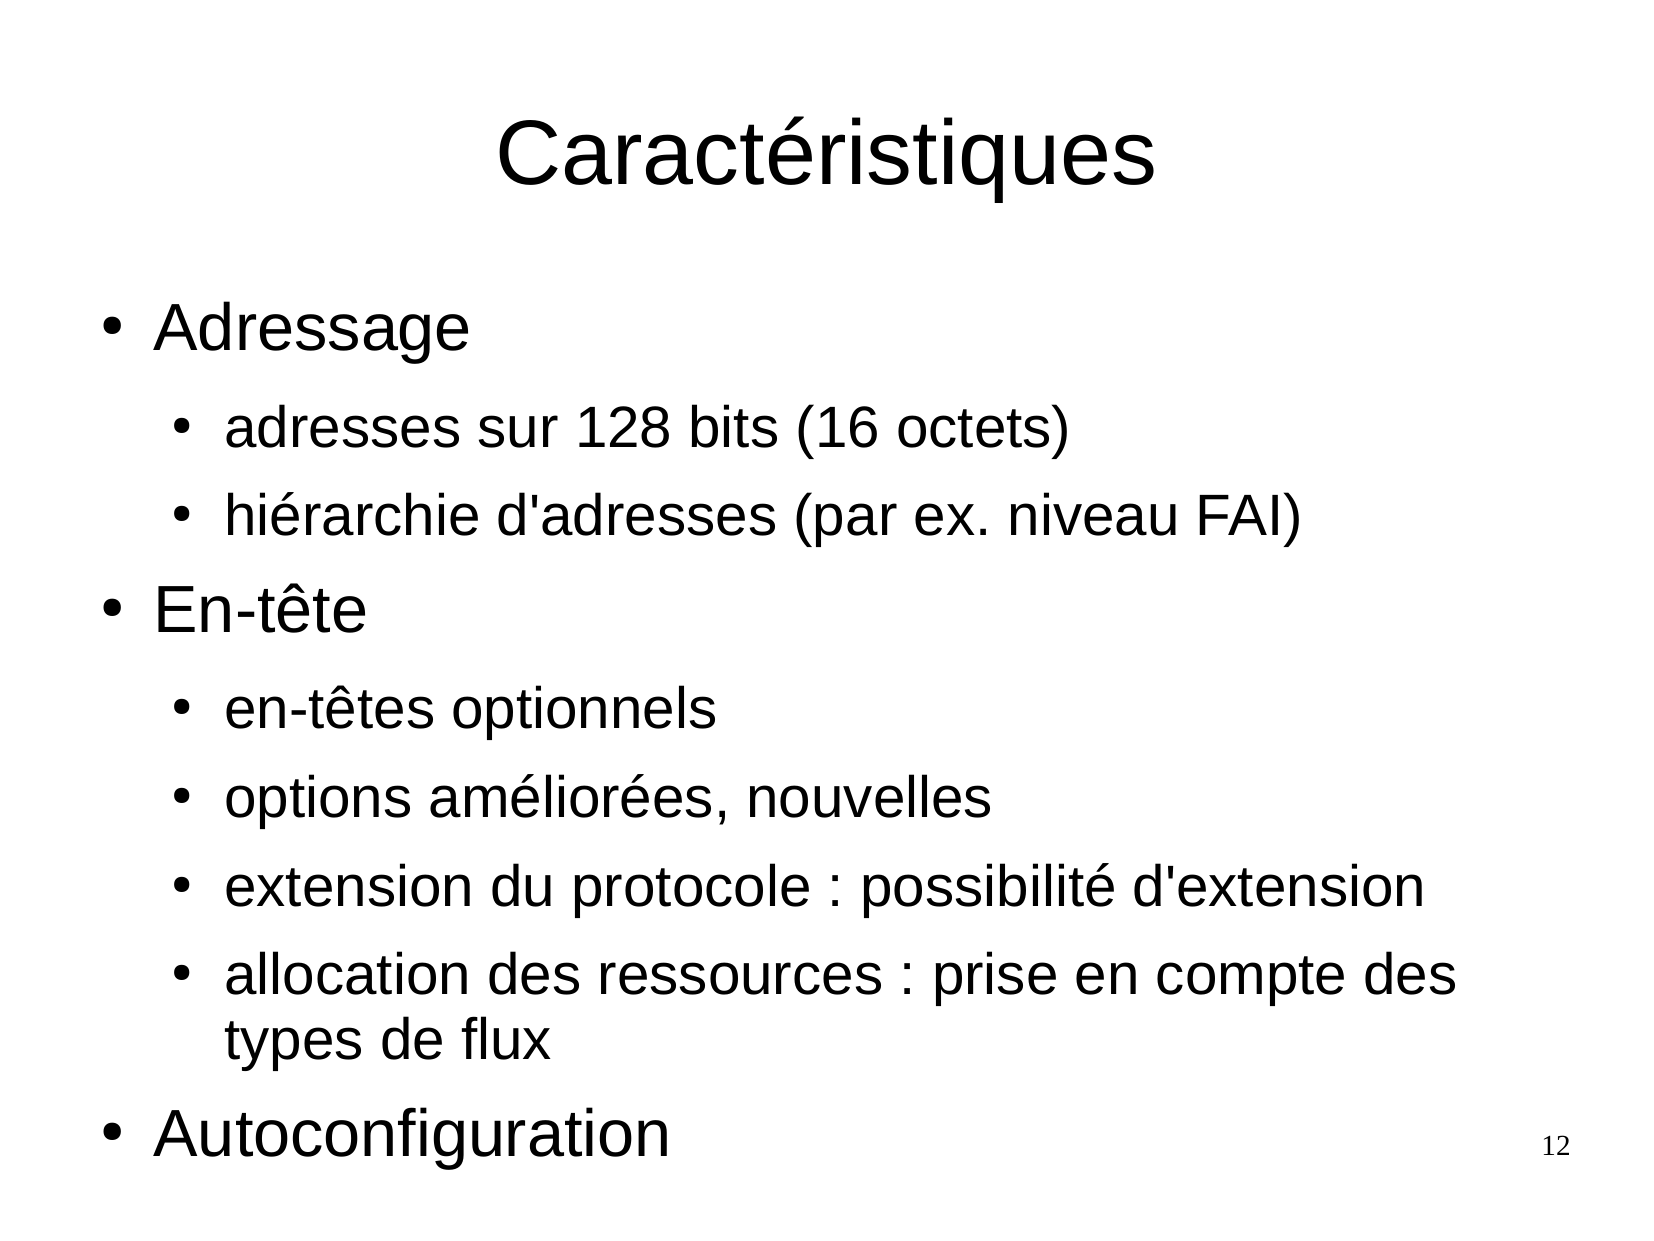

# Caractéristiques
Adressage
adresses sur 128 bits (16 octets)
hiérarchie d'adresses (par ex. niveau FAI)
En-tête
en-têtes optionnels
options améliorées, nouvelles
extension du protocole : possibilité d'extension
allocation des ressources : prise en compte des types de flux
Autoconfiguration
12